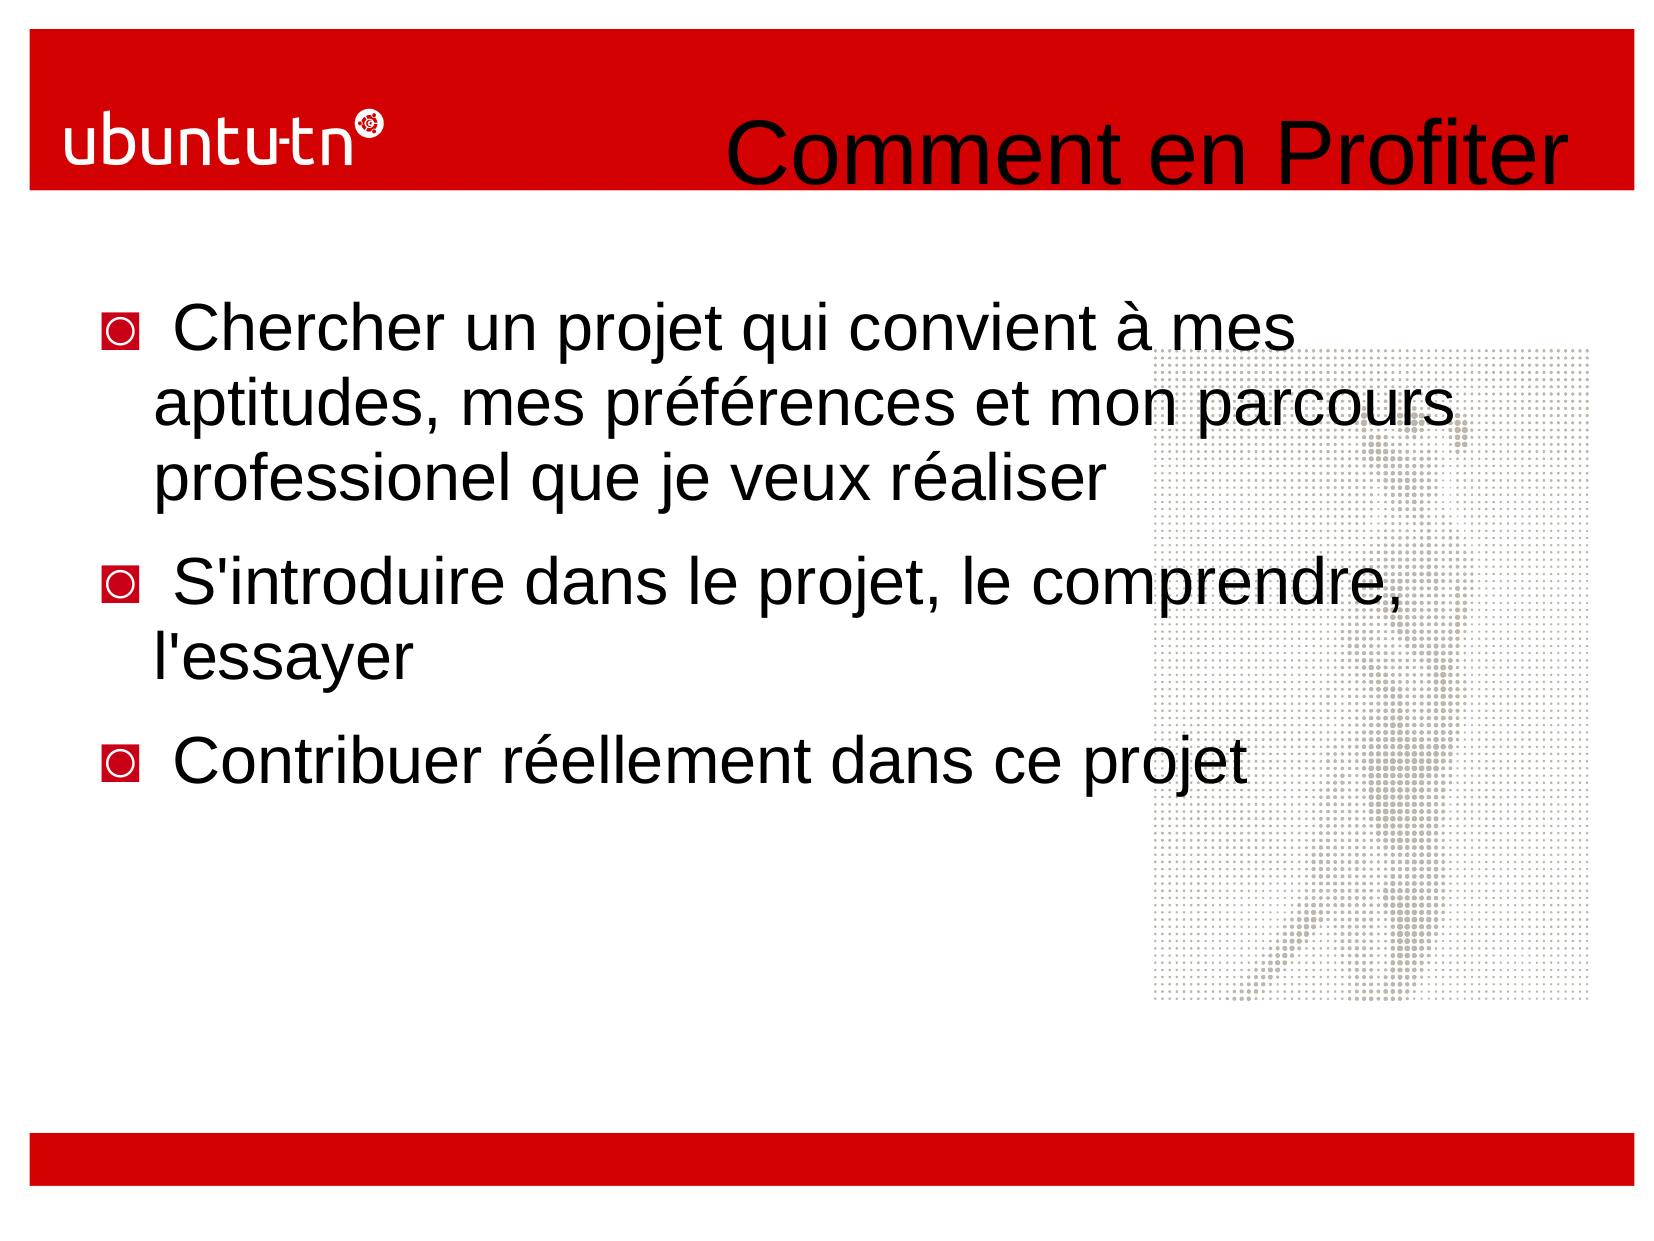

# Comment en Profiter
 Chercher un projet qui convient à mes aptitudes, mes préférences et mon parcours professionel que je veux réaliser
 S'introduire dans le projet, le comprendre, l'essayer
 Contribuer réellement dans ce projet